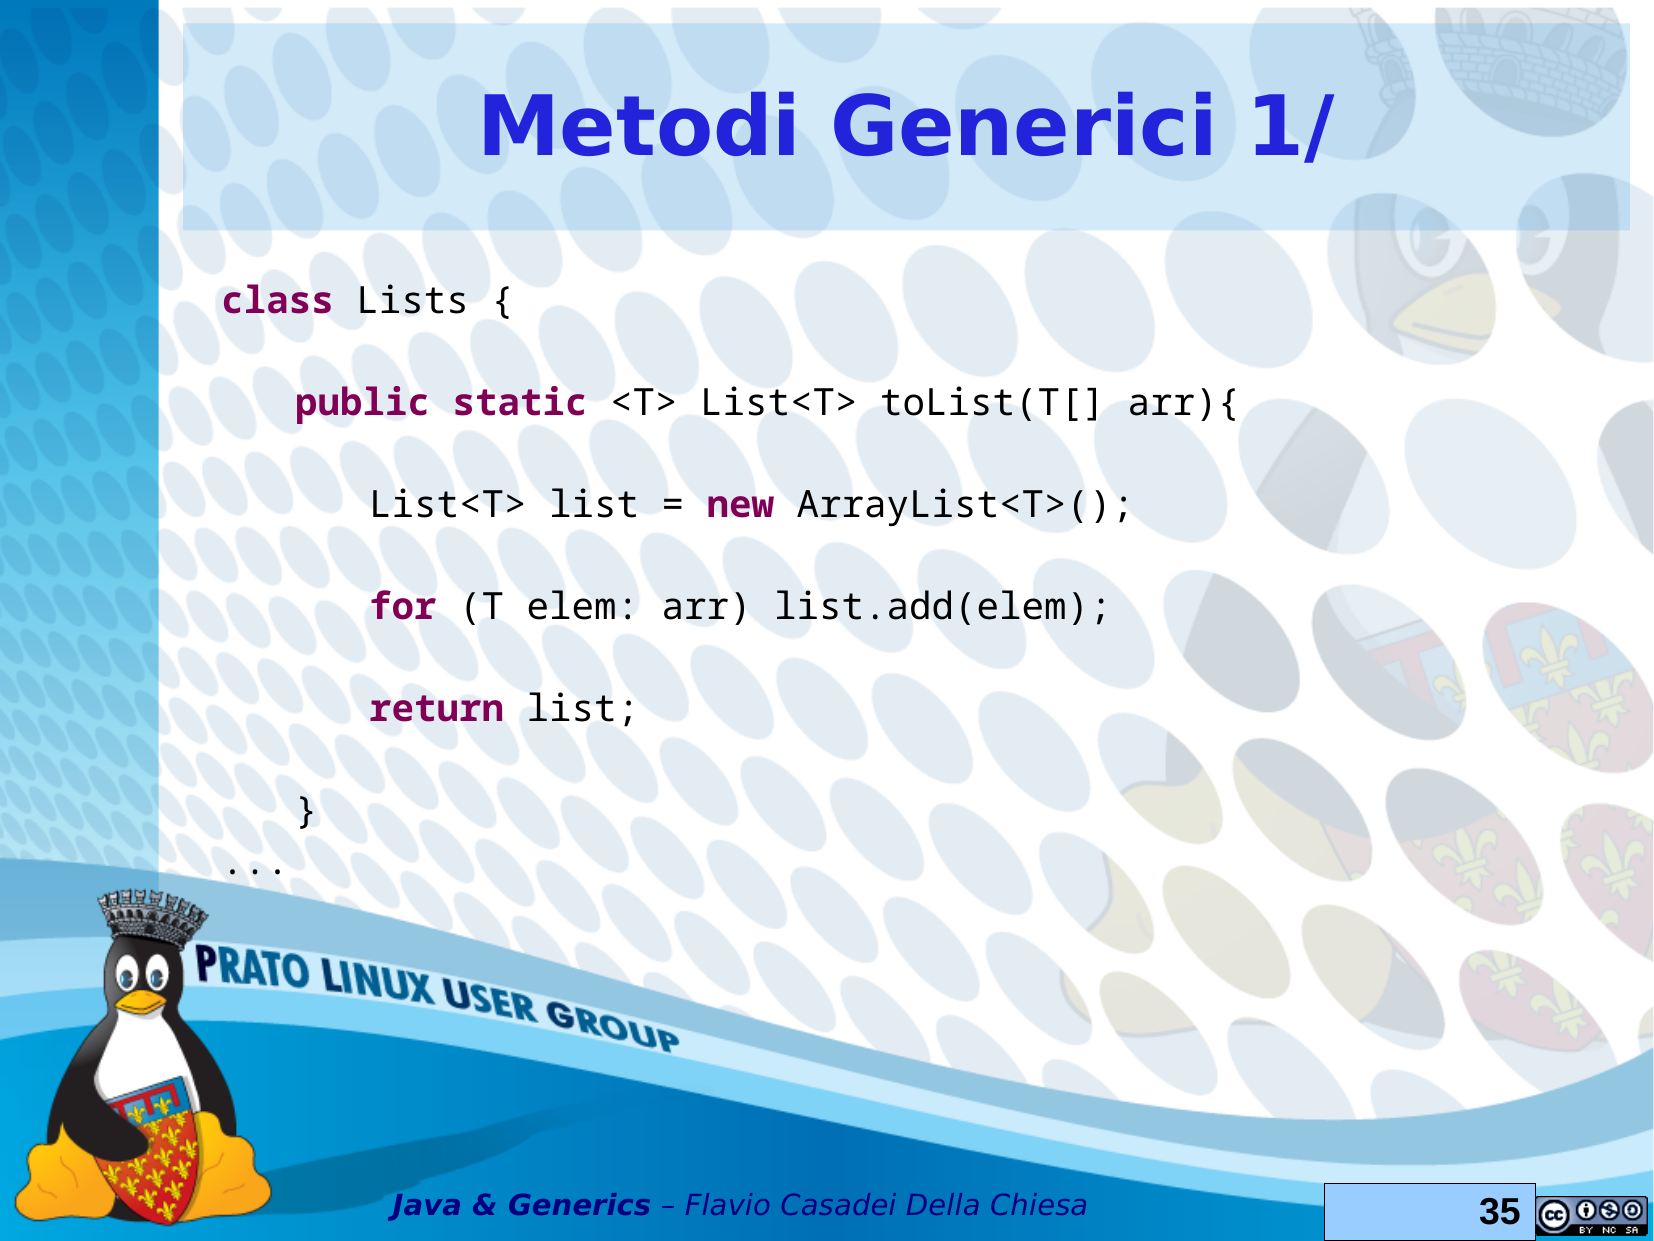

# Metodi Generici 1/
class Lists {
	public static <T> List<T> toList(T[] arr){
		List<T> list = new ArrayList<T>();
		for (T elem: arr) list.add(elem);
		return list;
	}
...